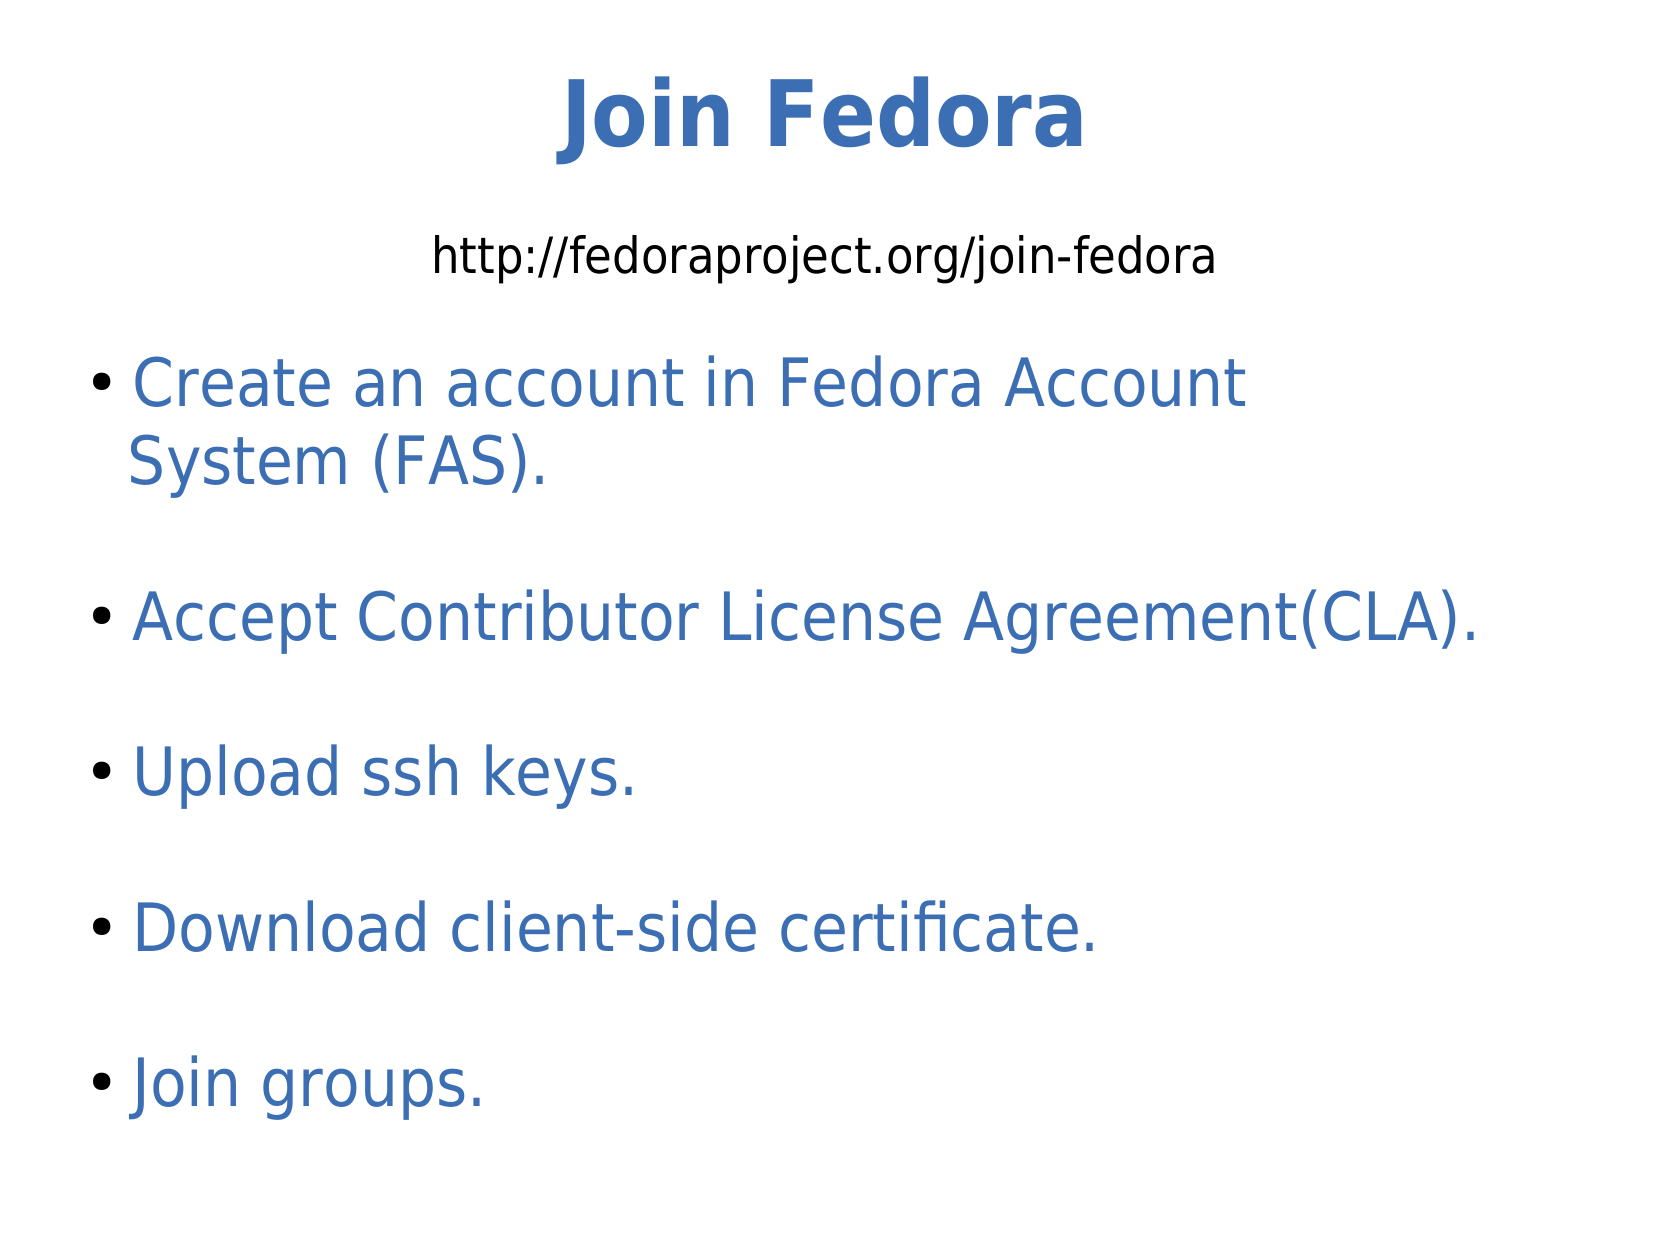

Join Fedora
http://fedoraproject.org/join-fedora
 Create an account in Fedora Account
 System (FAS).
 Accept Contributor License Agreement(CLA).
 Upload ssh keys.
 Download client-side certificate.
 Join groups.